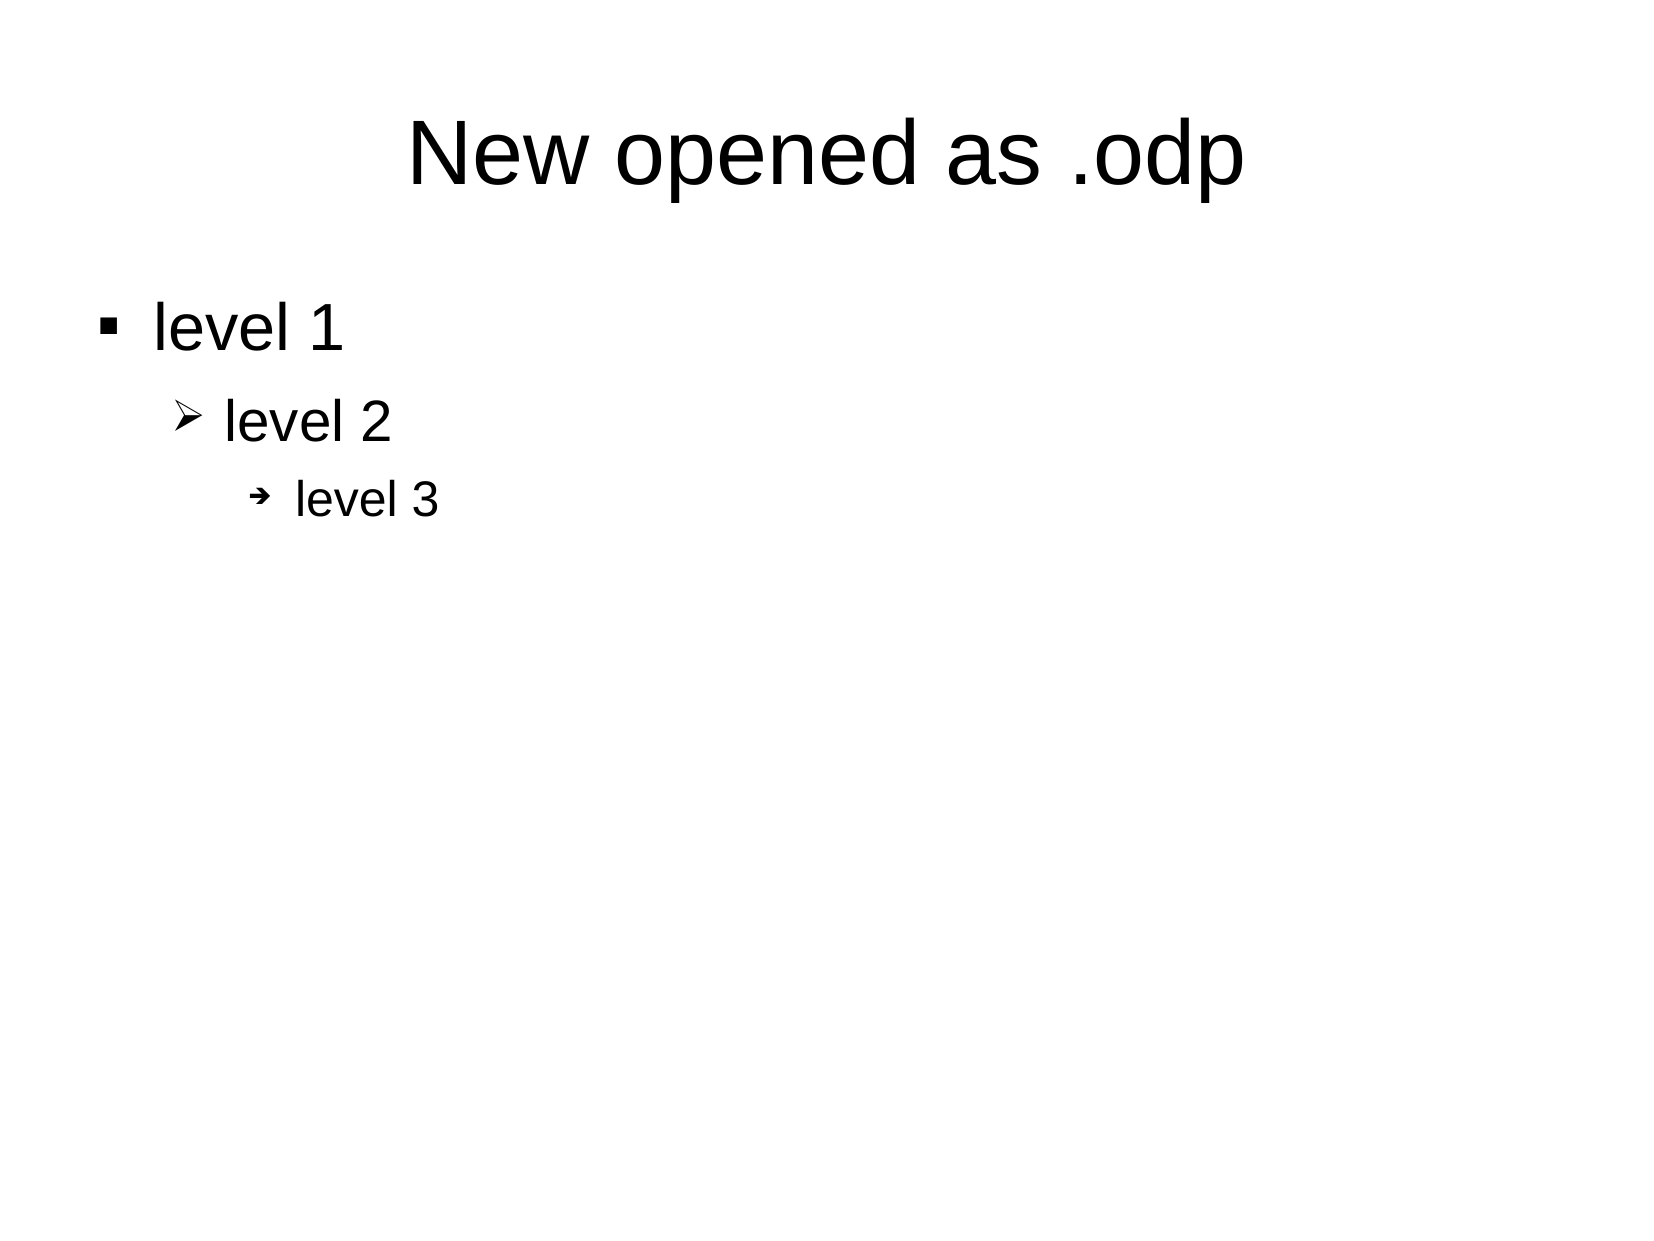

# New opened as .odp
level 1
level 2
level 3